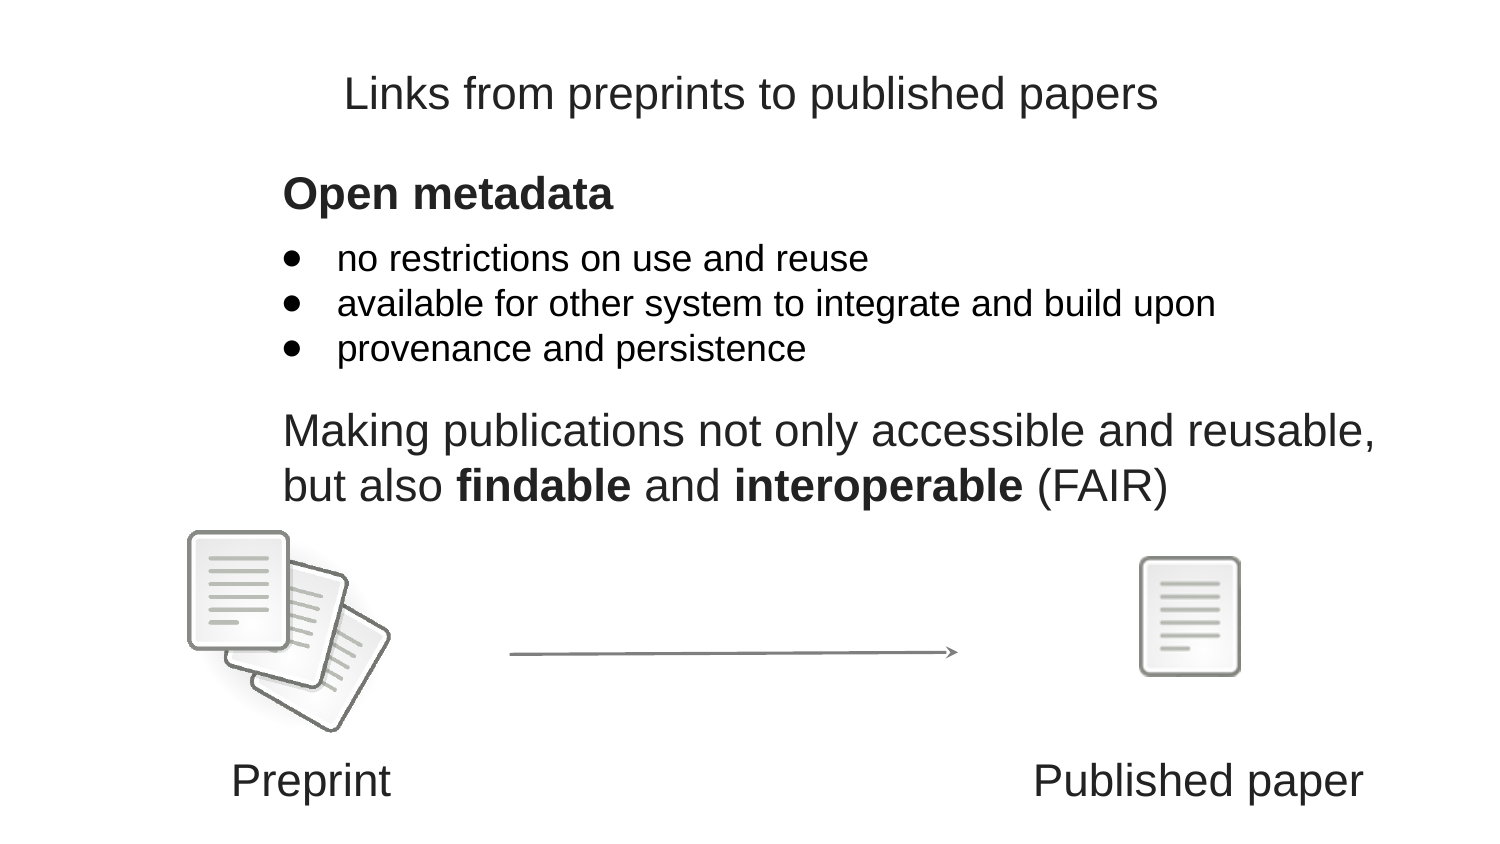

Links from preprints to published papers
Open metadata
no restrictions on use and reuse
available for other system to integrate and build upon
provenance and persistence
Making publications not only accessible and reusable, but also findable and interoperable (FAIR)
Preprint
Published paper